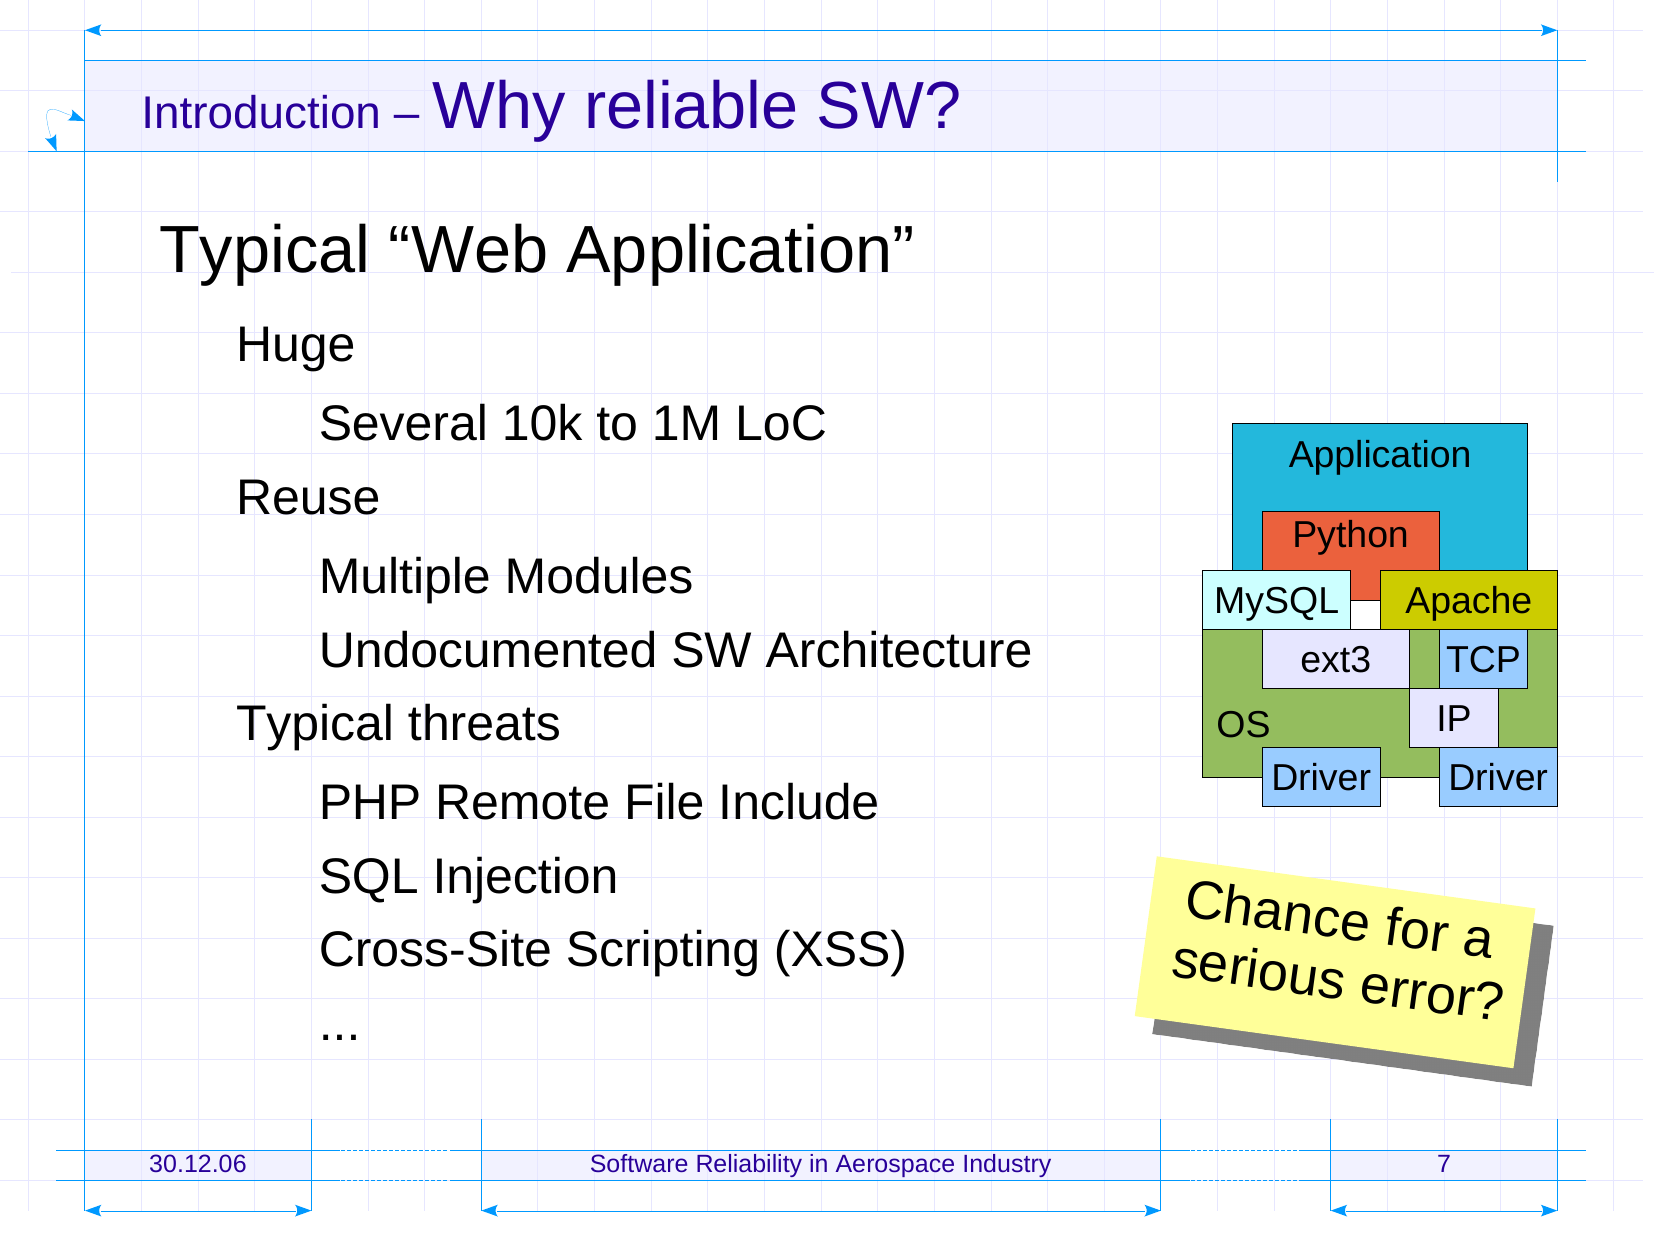

# Introduction – Why reliable SW?
Typical “Web Application”
Huge
Several 10k to 1M LoC
Reuse
Multiple Modules
Undocumented SW Architecture
Typical threats
PHP Remote File Include
SQL Injection
Cross-Site Scripting (XSS)
...
Application
Python
MySQL
Apache
OS
ext3
TCP
IP
Driver
Driver
 Chance for a
 serious error?
30.12.06
Software Reliability in Aerospace Industry
7